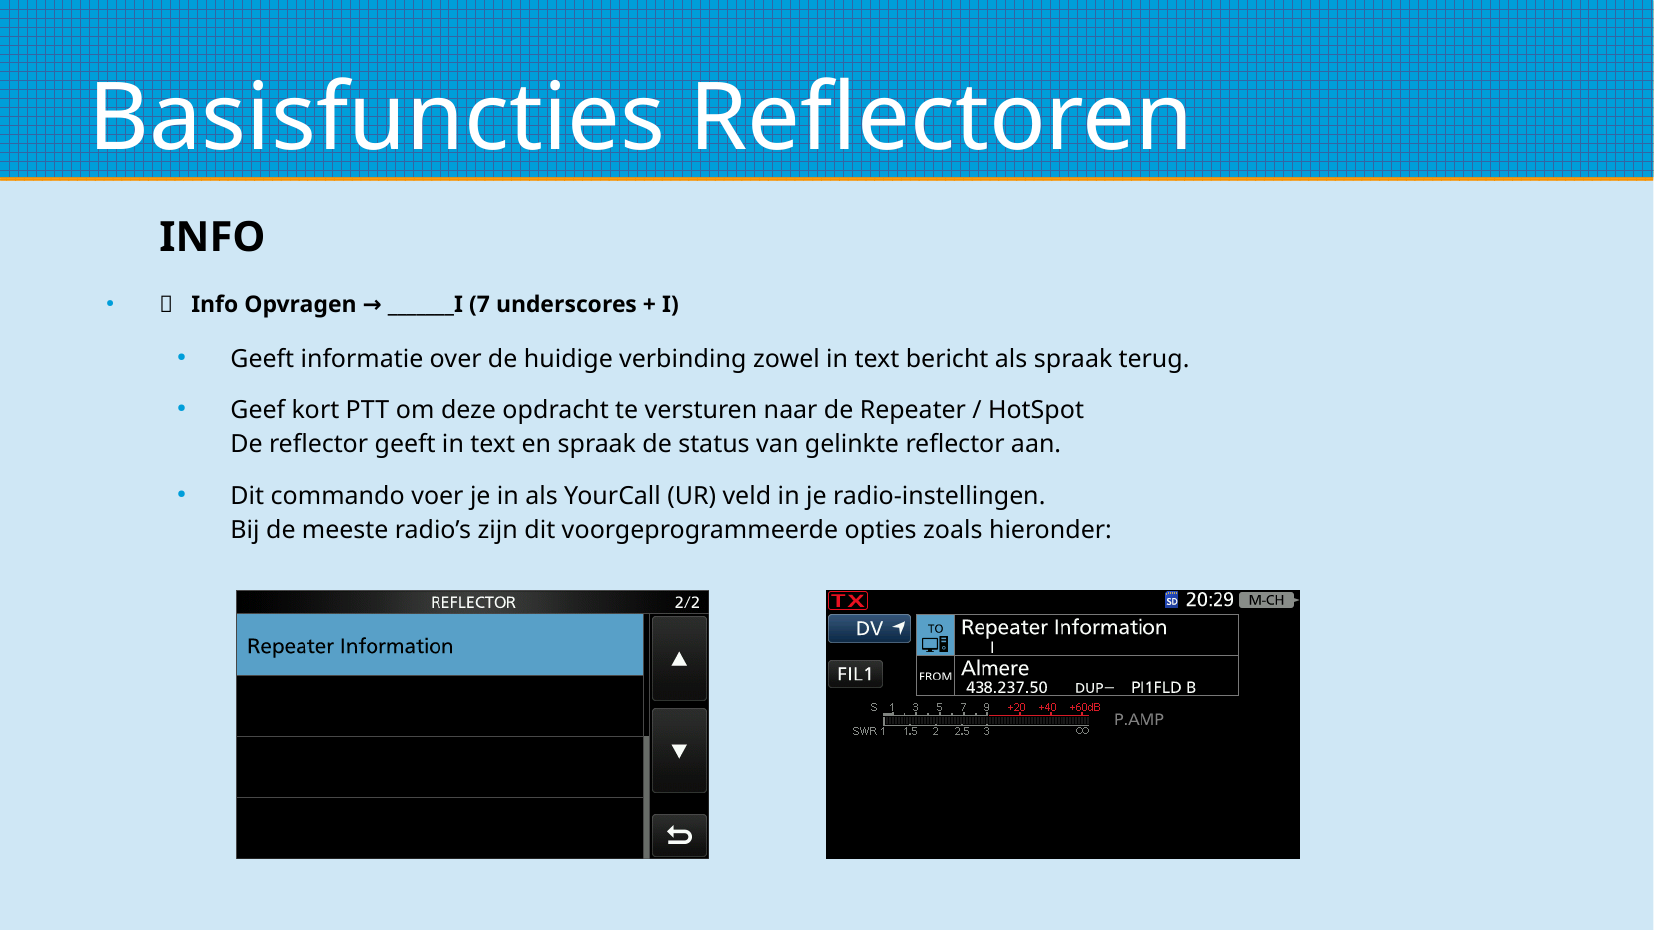

# Basisfuncties Reflectoren
INFO
📡 Info Opvragen → _______I (7 underscores + I)
Geeft informatie over de huidige verbinding zowel in text bericht als spraak terug.
Geef kort PTT om deze opdracht te versturen naar de Repeater / HotSpot
De reflector geeft in text en spraak de status van gelinkte reflector aan.
Dit commando voer je in als YourCall (UR) veld in je radio-instellingen.
Bij de meeste radio’s zijn dit voorgeprogrammeerde opties zoals hieronder: